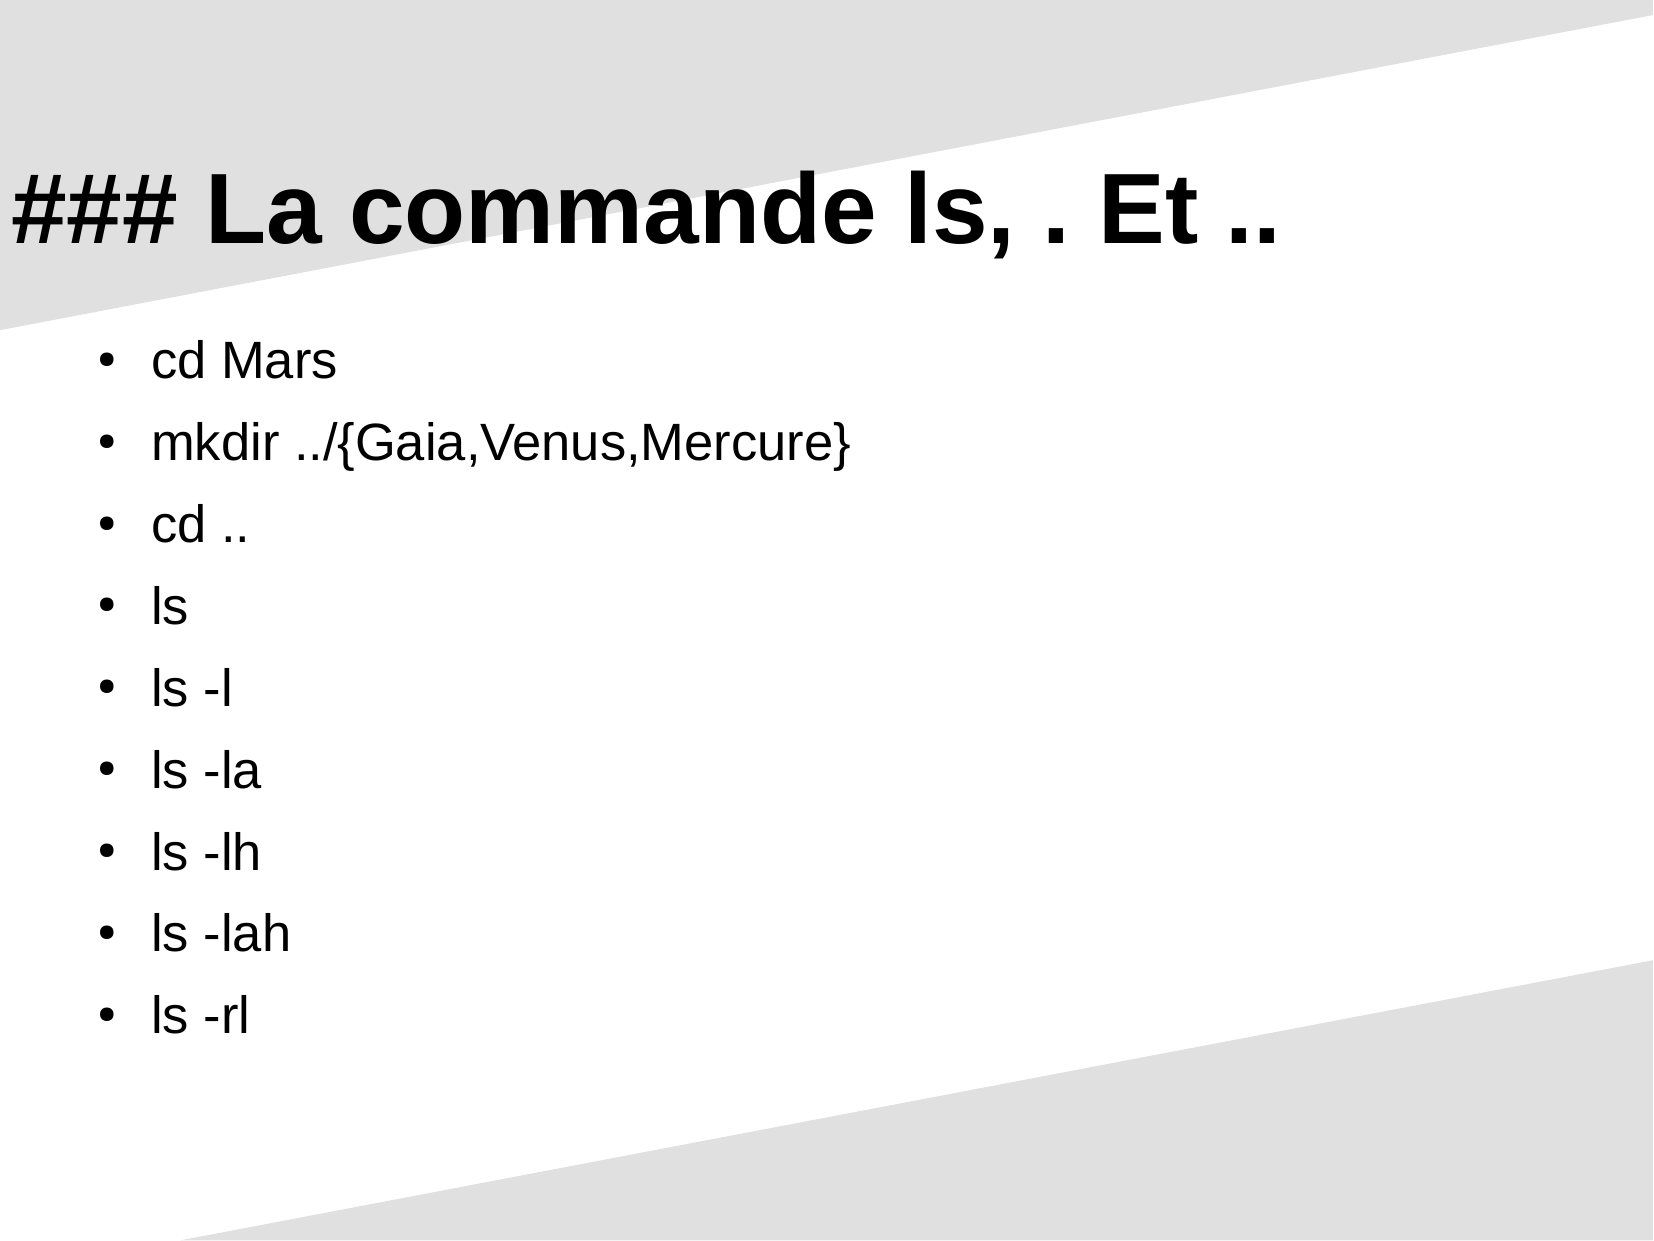

# ### La commande ls, . Et ..
cd Mars
mkdir ../{Gaia,Venus,Mercure}
cd ..
ls
ls -l
ls -la
ls -lh
ls -lah
ls -rl